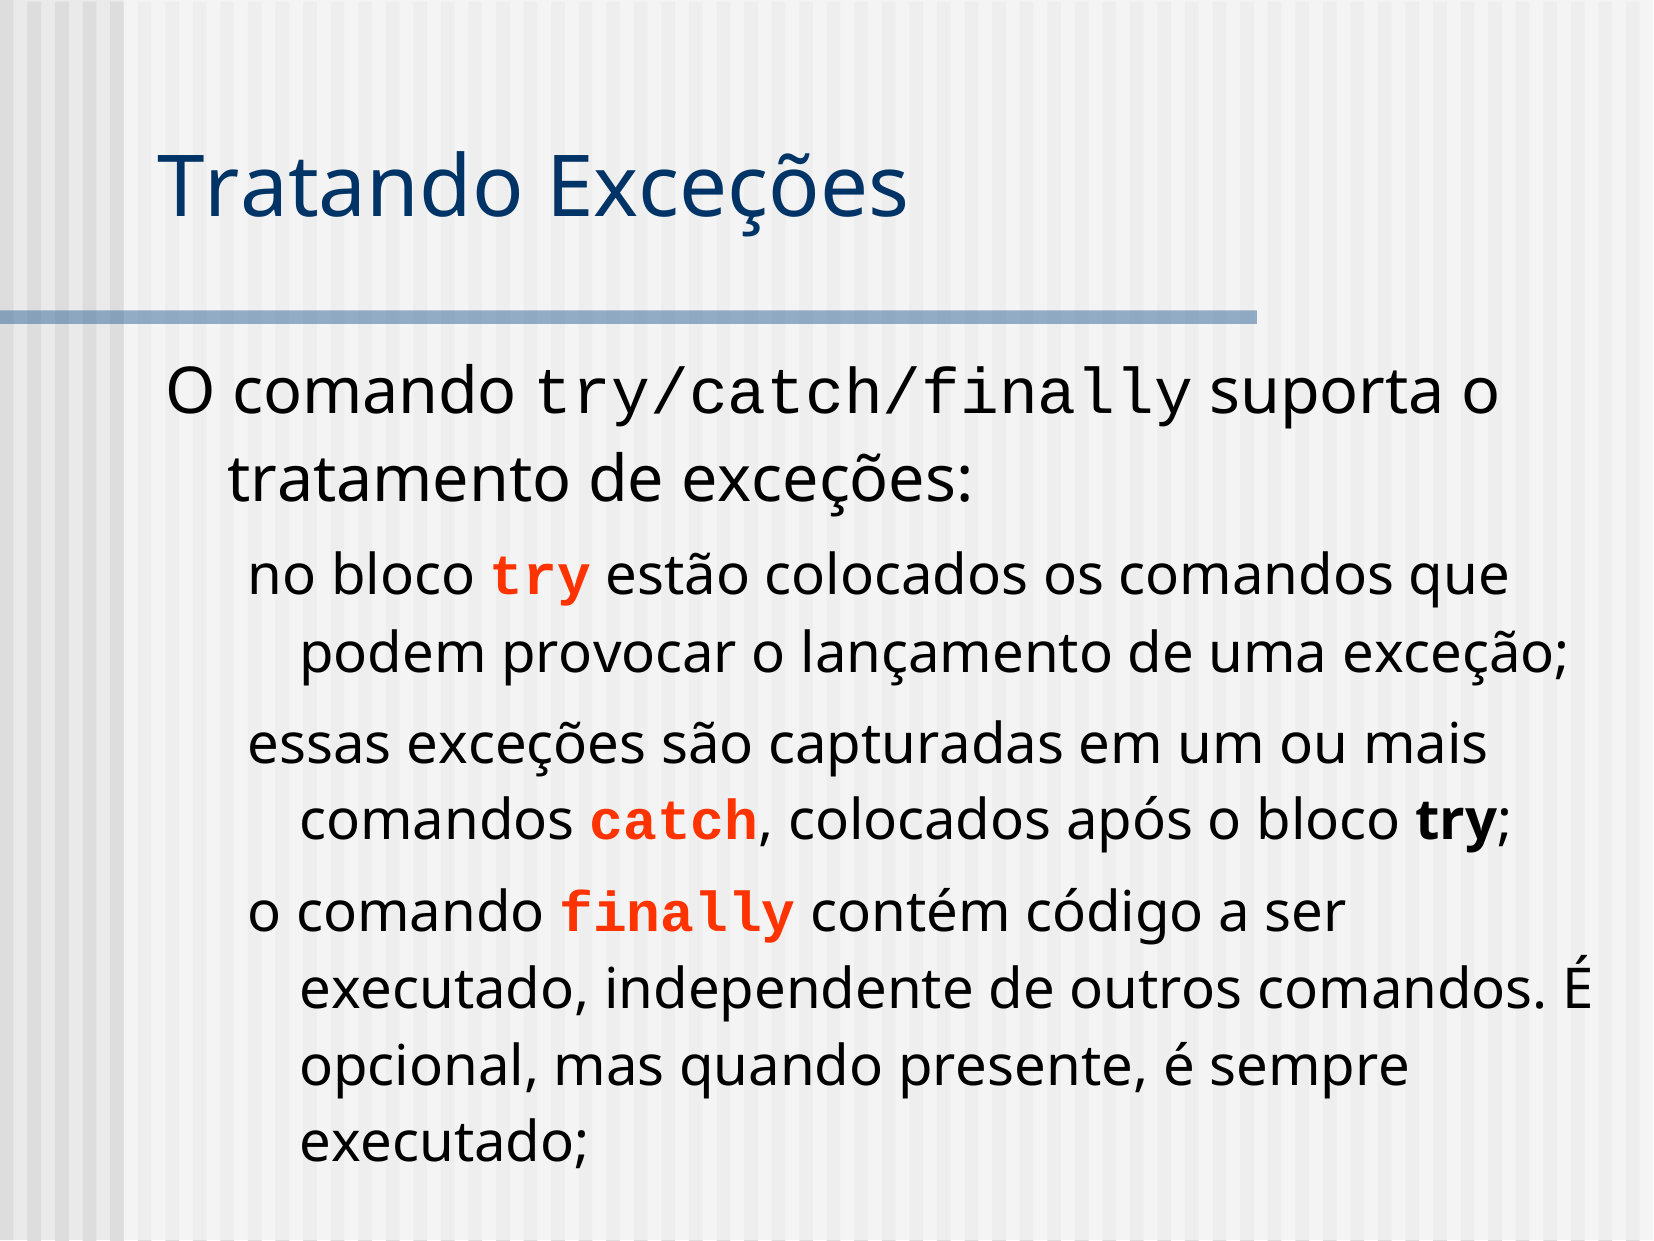

# Tratando Exceções
O comando try/catch/finally suporta o tratamento de exceções:
no bloco try estão colocados os comandos que podem provocar o lançamento de uma exceção;
essas exceções são capturadas em um ou mais comandos catch, colocados após o bloco try;
o comando finally contém código a ser executado, independente de outros comandos. É opcional, mas quando presente, é sempre executado;